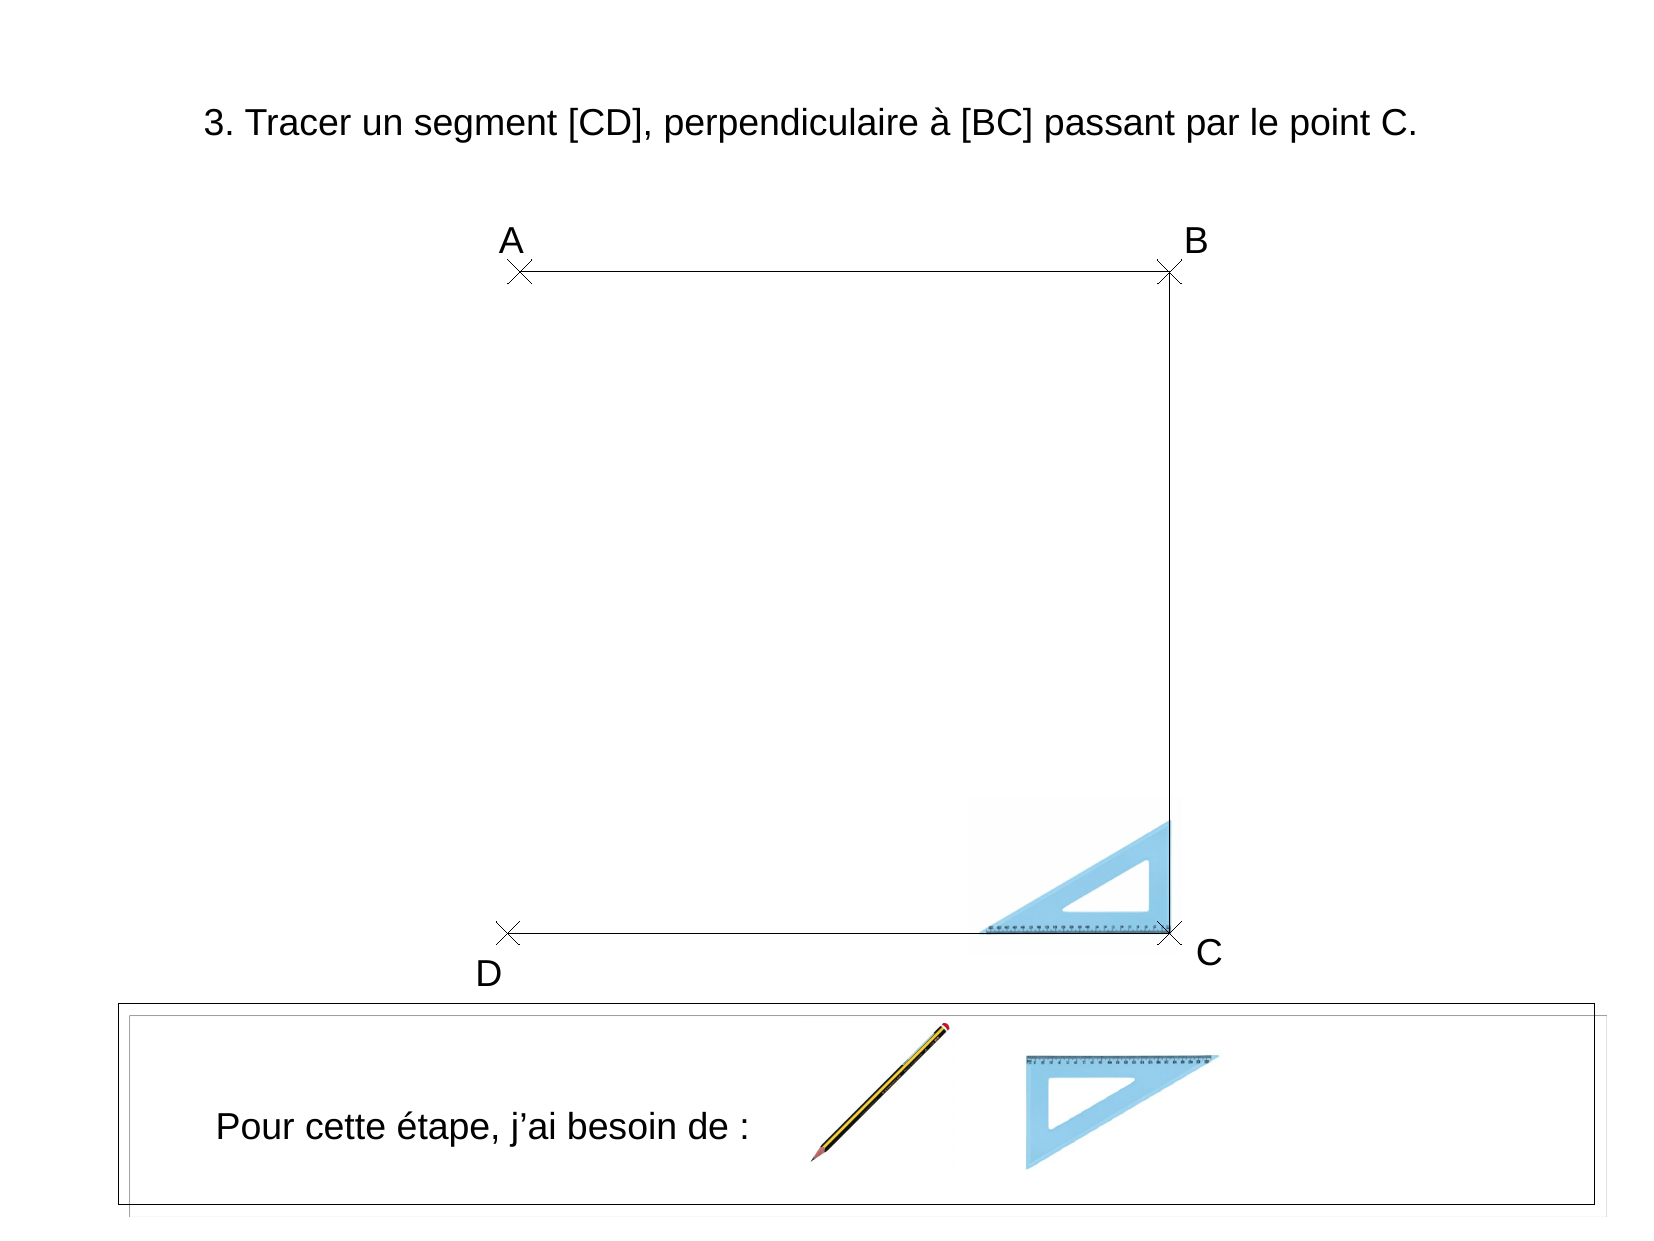

3. Tracer un segment [CD], perpendiculaire à [BC] passant par le point C.
A
B
C
D
Pour cette étape, j’ai besoin de :